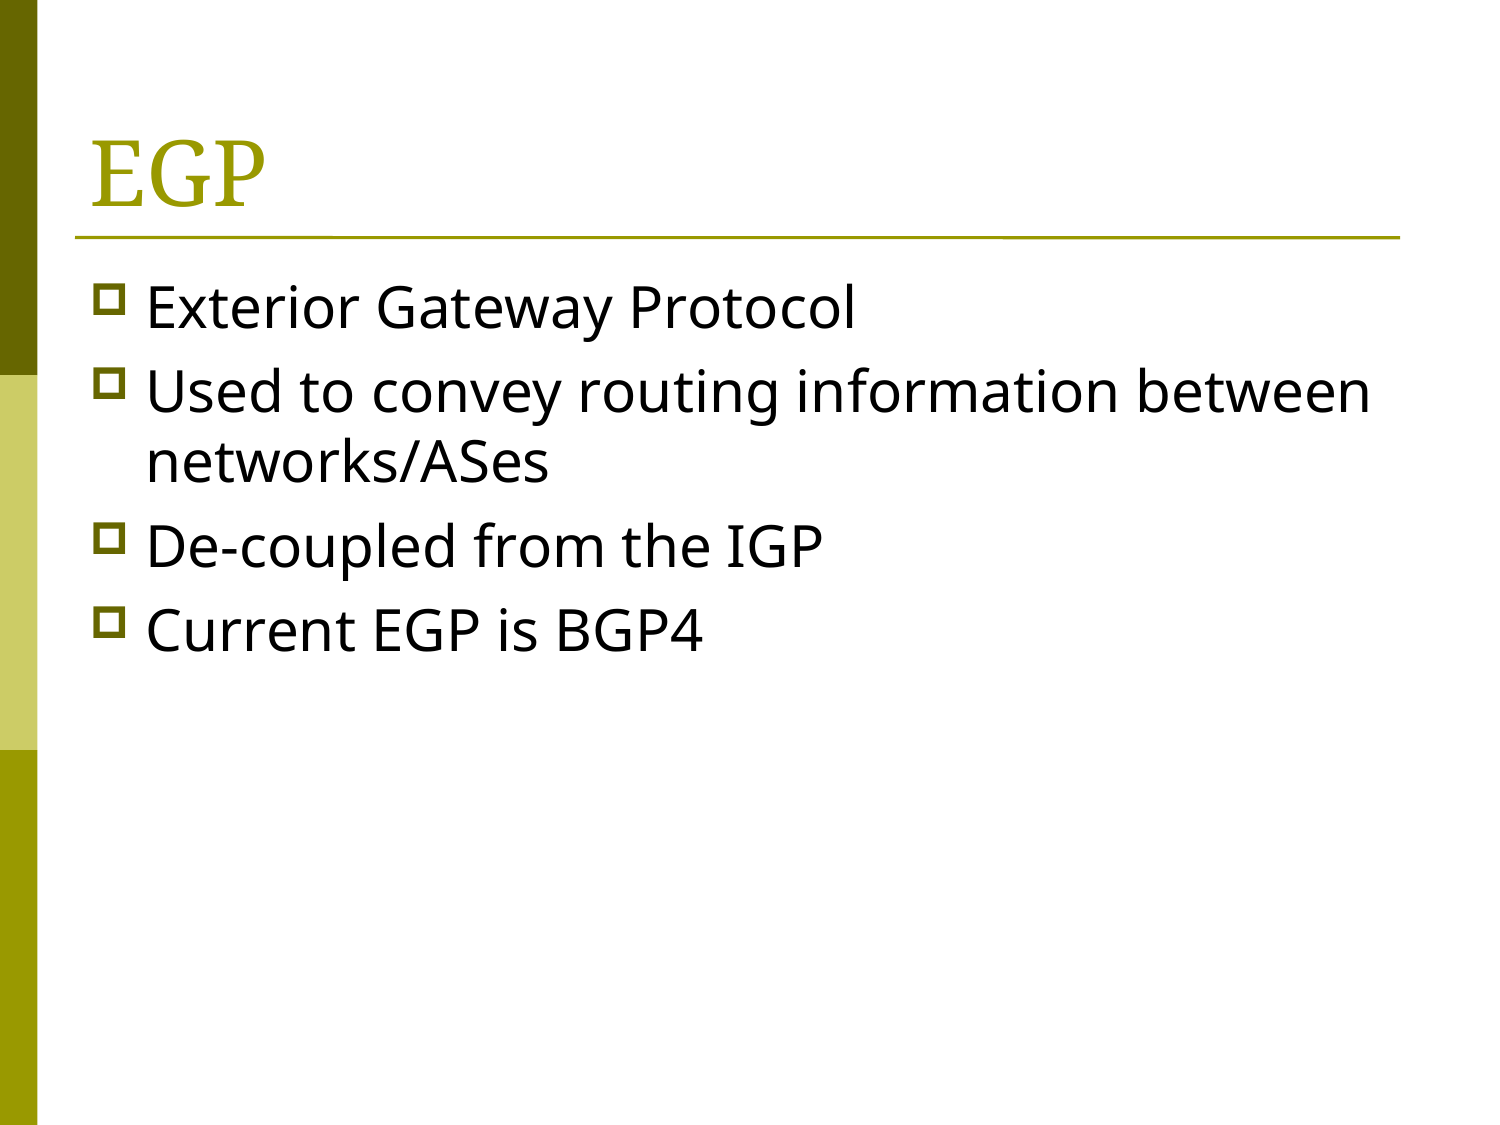

# EGP
Exterior Gateway Protocol
Used to convey routing information between networks/ASes
De-coupled from the IGP
Current EGP is BGP4